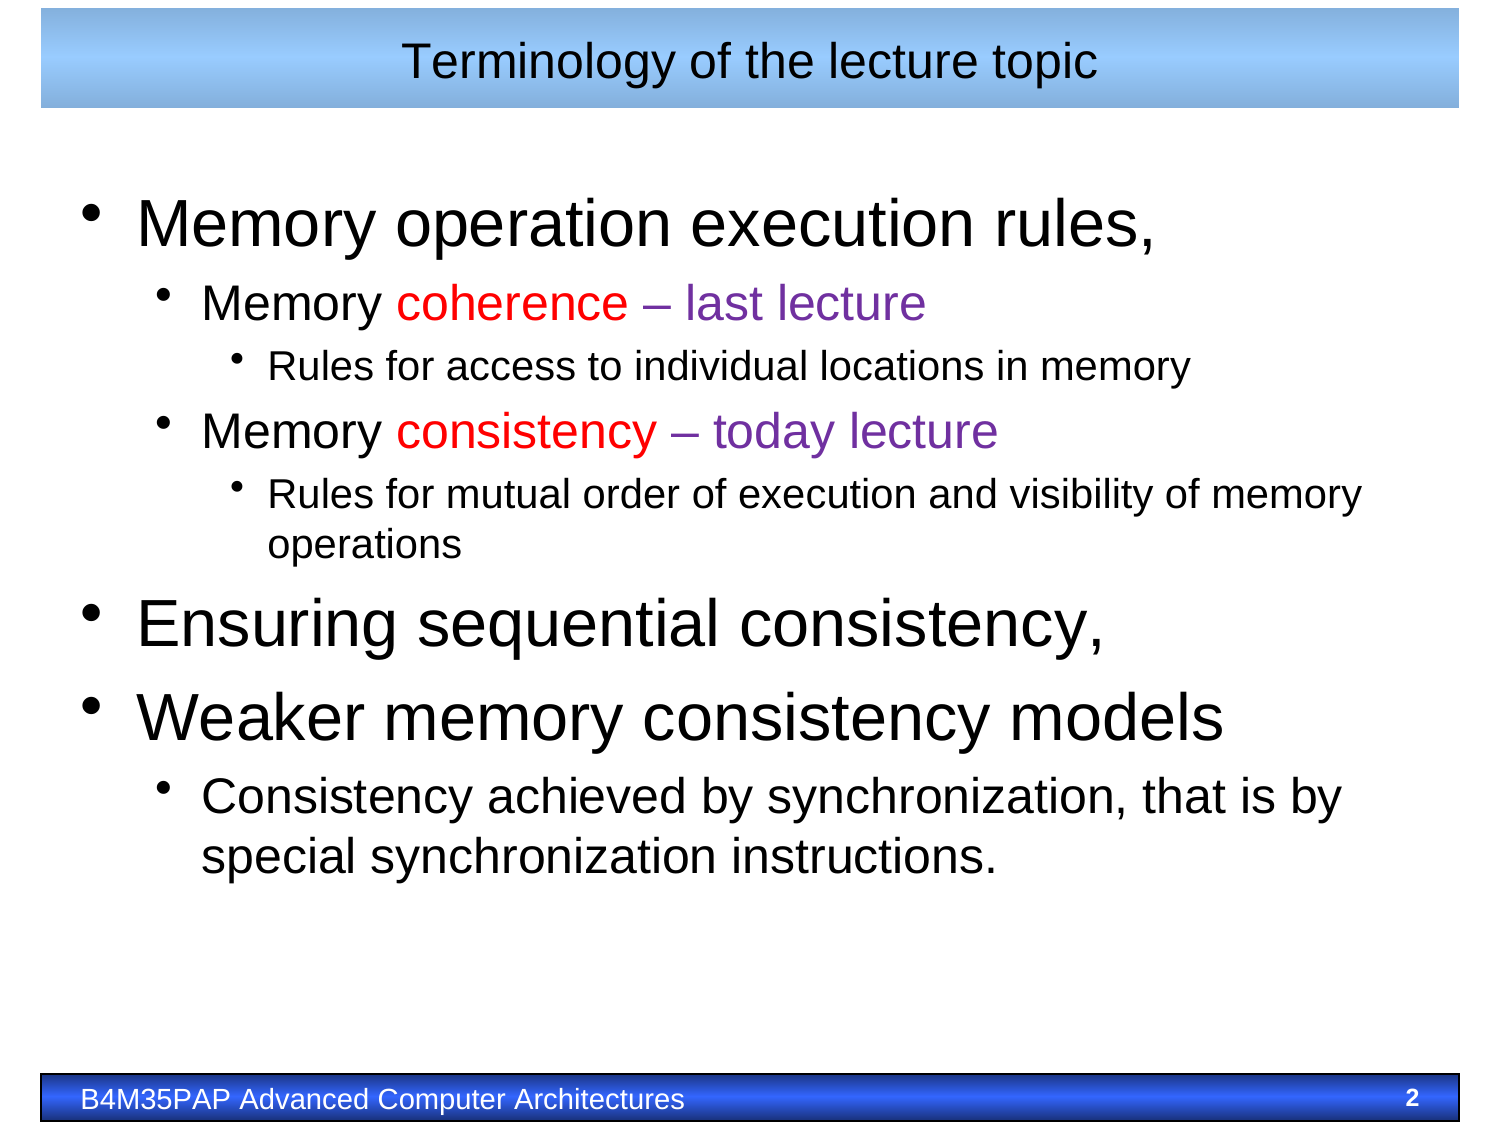

Terminology of the lecture topic
# Memory operation execution rules,
Memory coherence – last lecture
Rules for access to individual locations in memory
Memory consistency – today lecture
Rules for mutual order of execution and visibility of memory operations
Ensuring sequential consistency,
Weaker memory consistency models
Consistency achieved by synchronization, that is by special synchronization instructions.